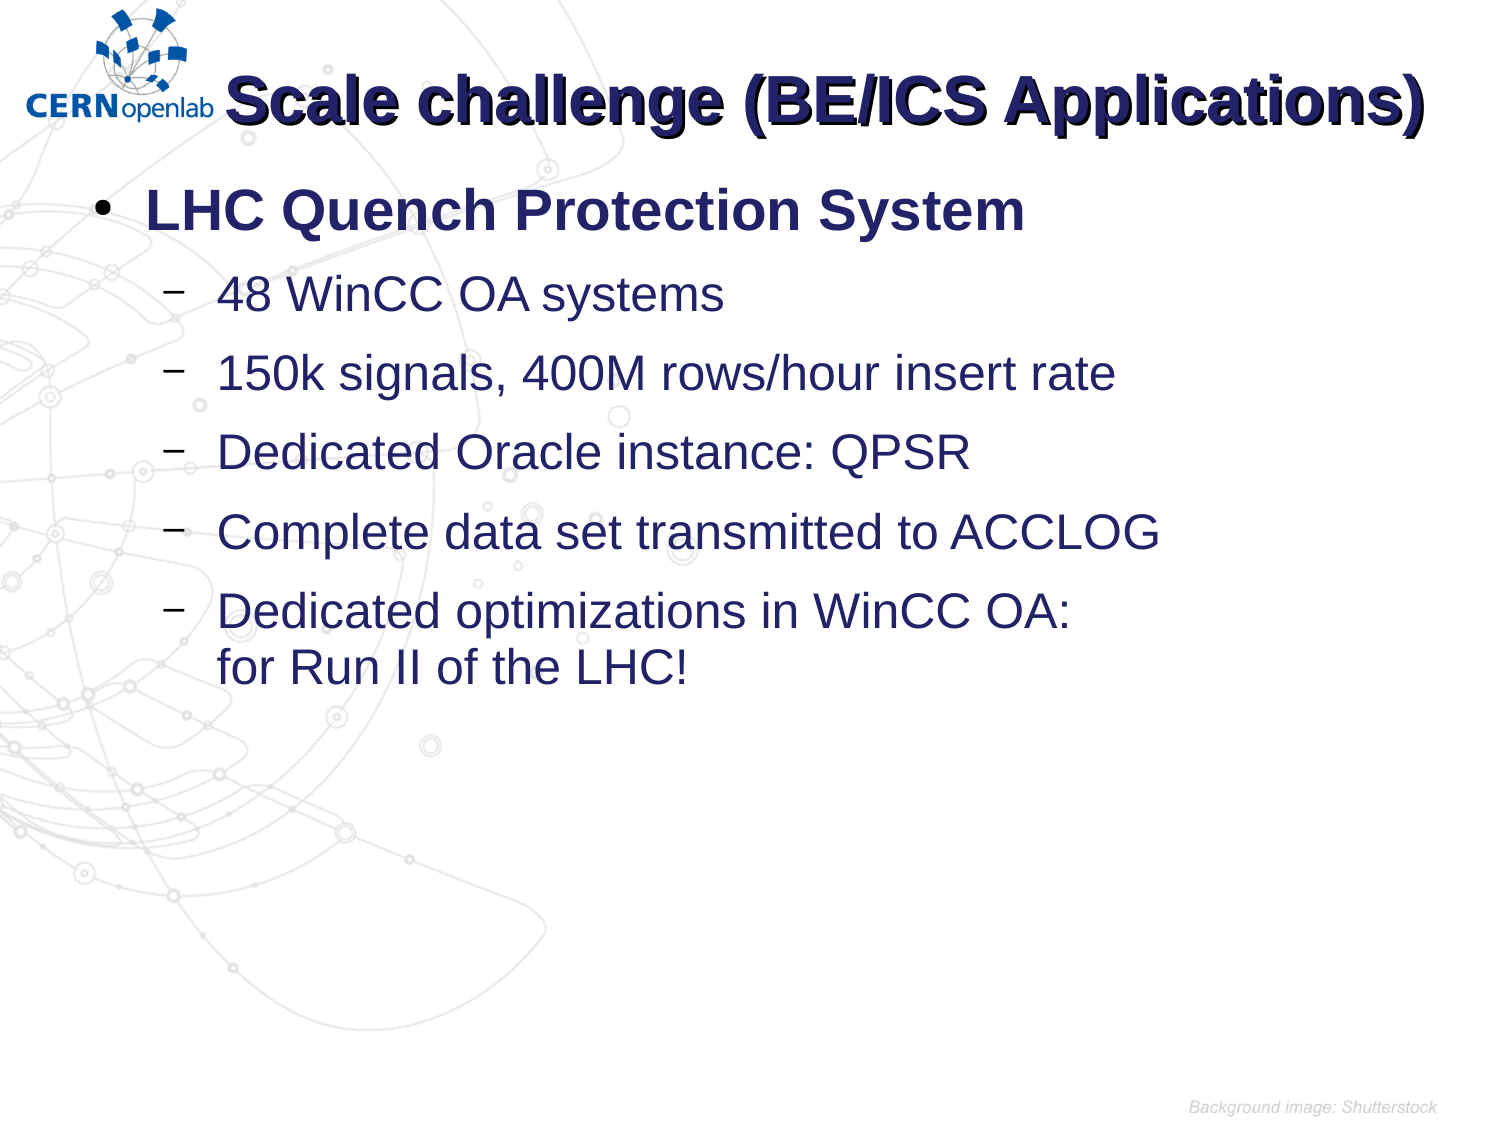

# Scale challenge (BE/ICS Applications)
LHC Quench Protection System
48 WinCC OA systems
150k signals, 400M rows/hour insert rate
Dedicated Oracle instance: QPSR
Complete data set transmitted to ACCLOG
Dedicated optimizations in WinCC OA:
for Run II of the LHC!